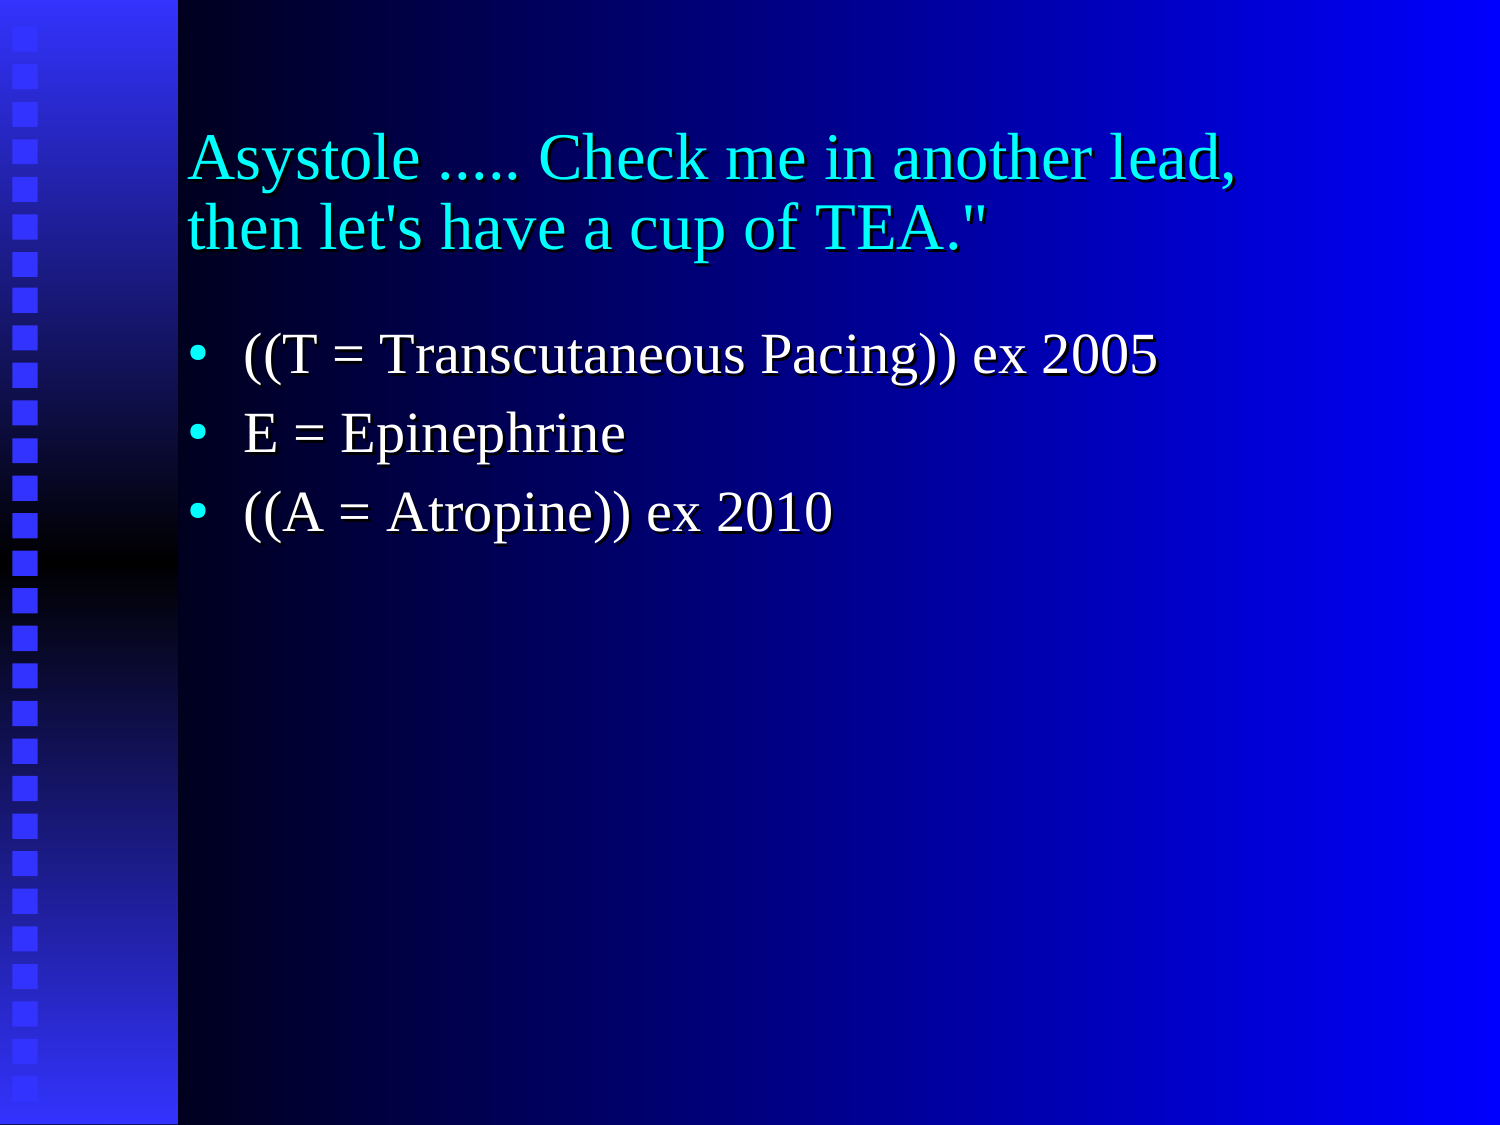

# Asystole ..... Check me in another lead, then let's have a cup of TEA."
((T = Transcutaneous Pacing)) ex 2005
E = Epinephrine
((A = Atropine)) ex 2010